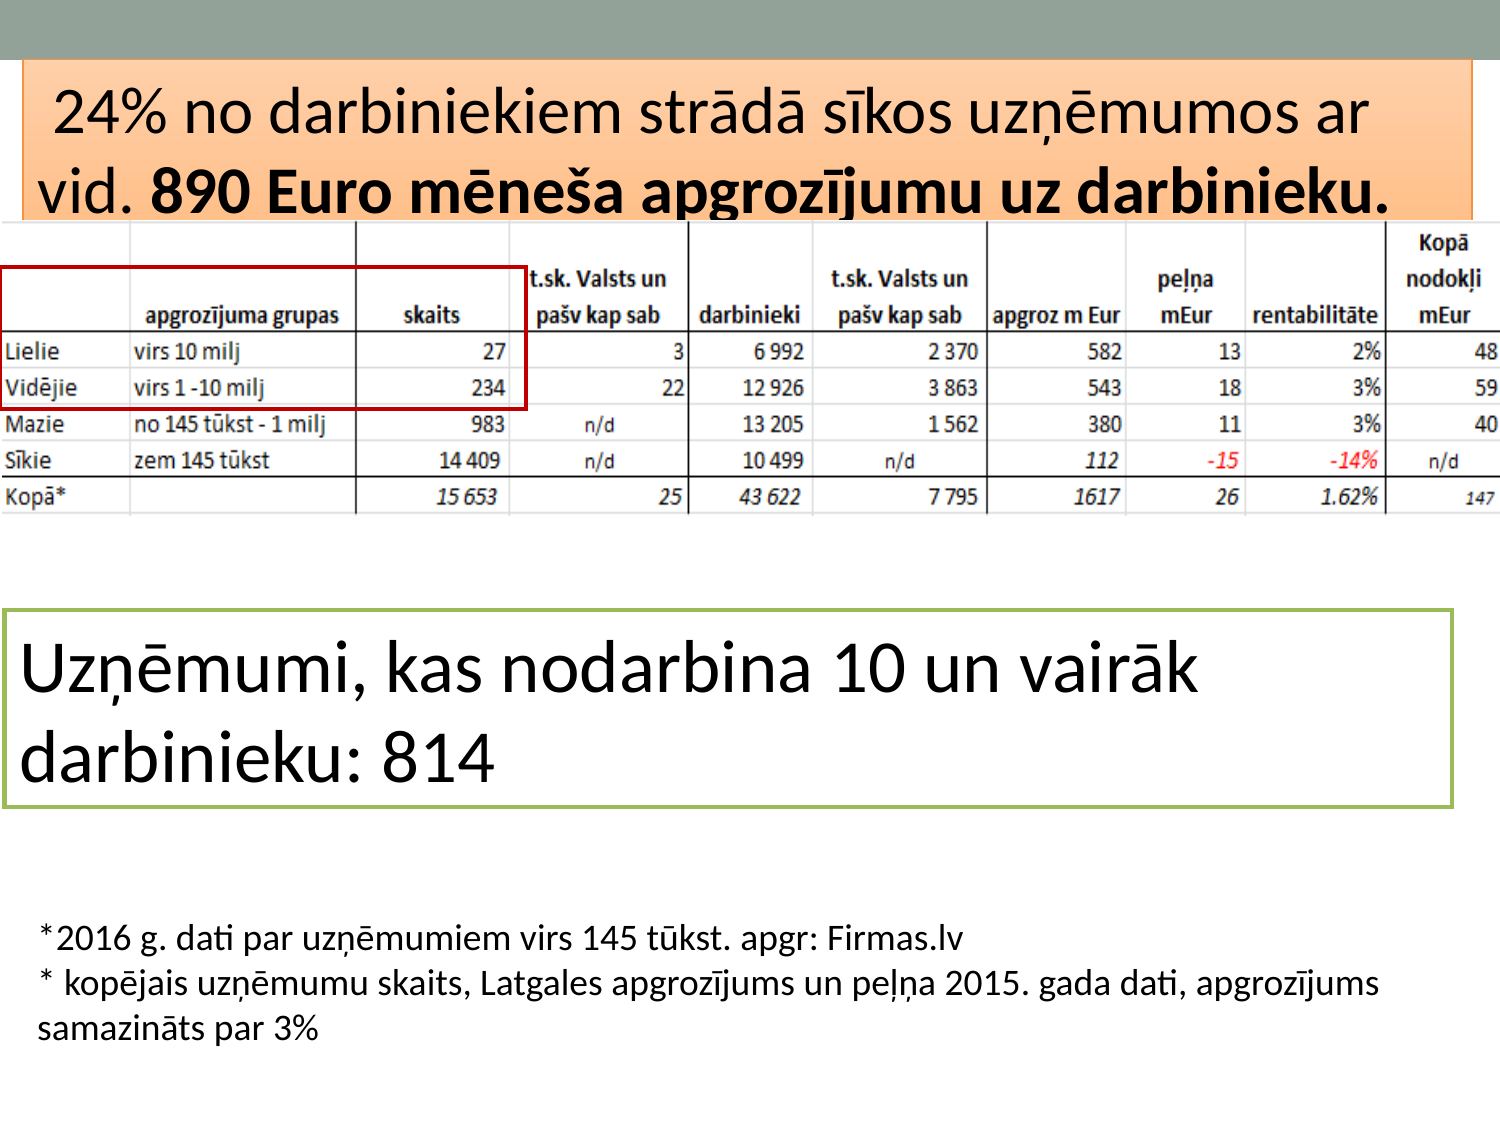

24% no darbiniekiem strādā sīkos uzņēmumos ar vid. 890 Euro mēneša apgrozījumu uz darbinieku.
Uzņēmumi, kas nodarbina 10 un vairāk darbinieku: 814
*2016 g. dati par uzņēmumiem virs 145 tūkst. apgr: Firmas.lv
* kopējais uzņēmumu skaits, Latgales apgrozījums un peļņa 2015. gada dati, apgrozījums samazināts par 3%